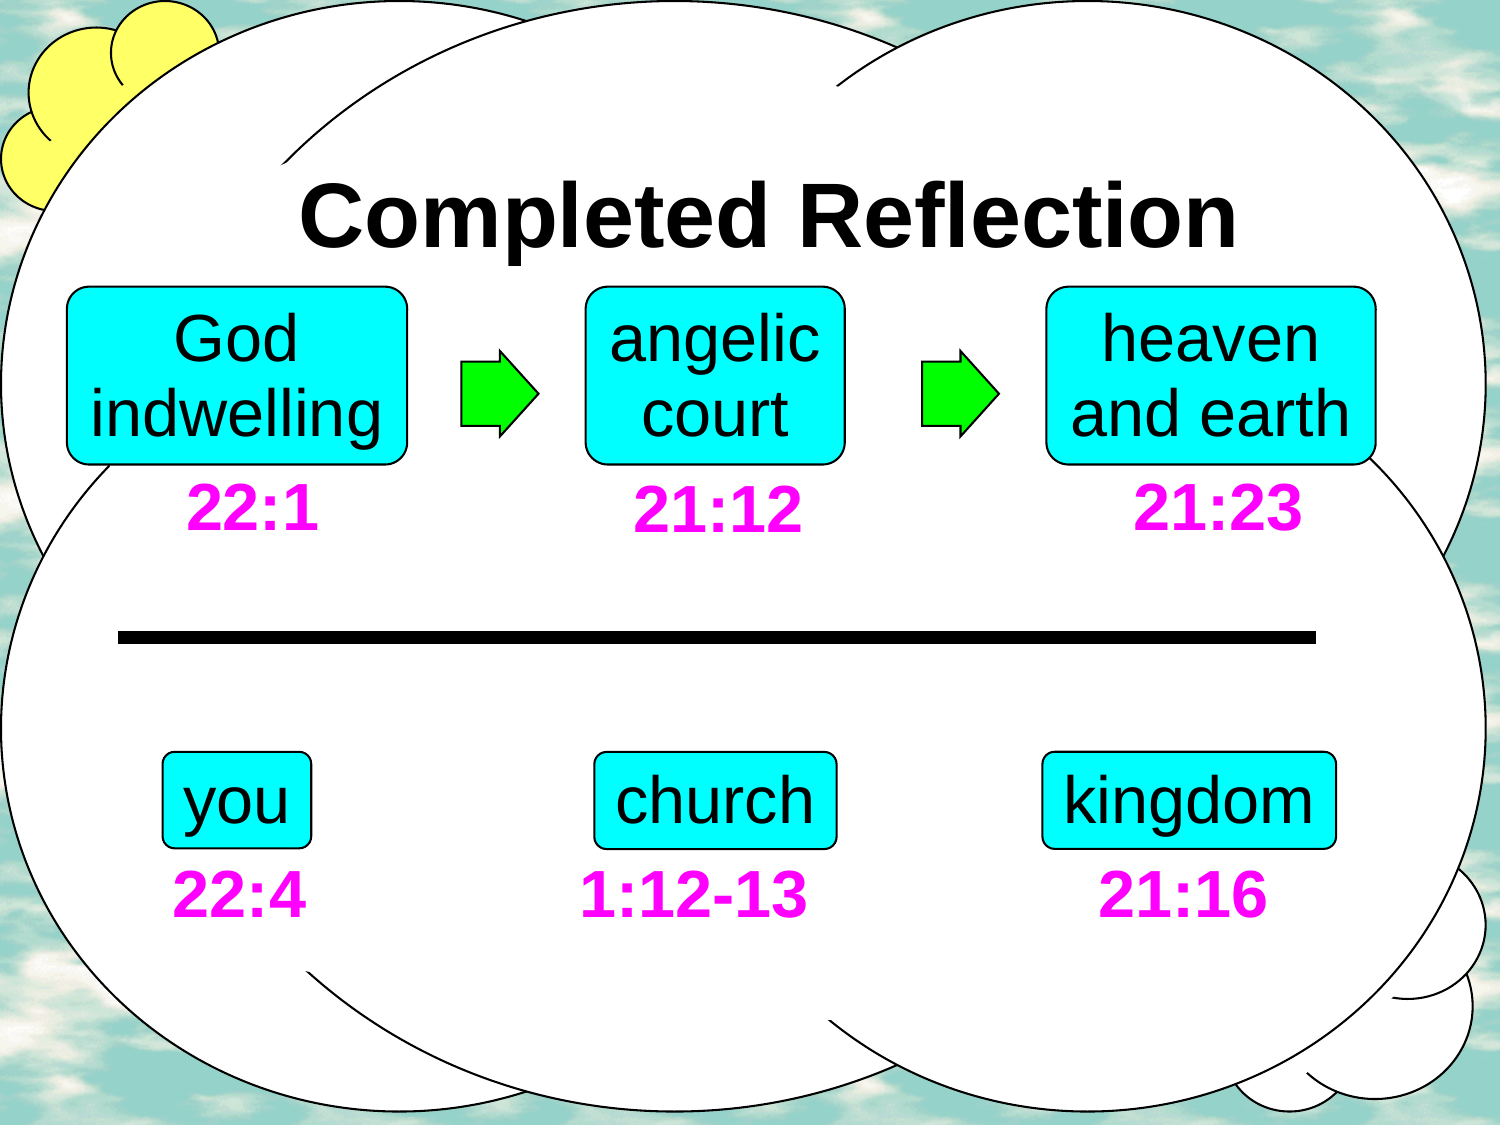

# Completed Reflection
God
indwelling
angelic
court
heaven
and earth
22:1
21:23
21:12
kingdom
you
church
22:4
1:12-13
21:16